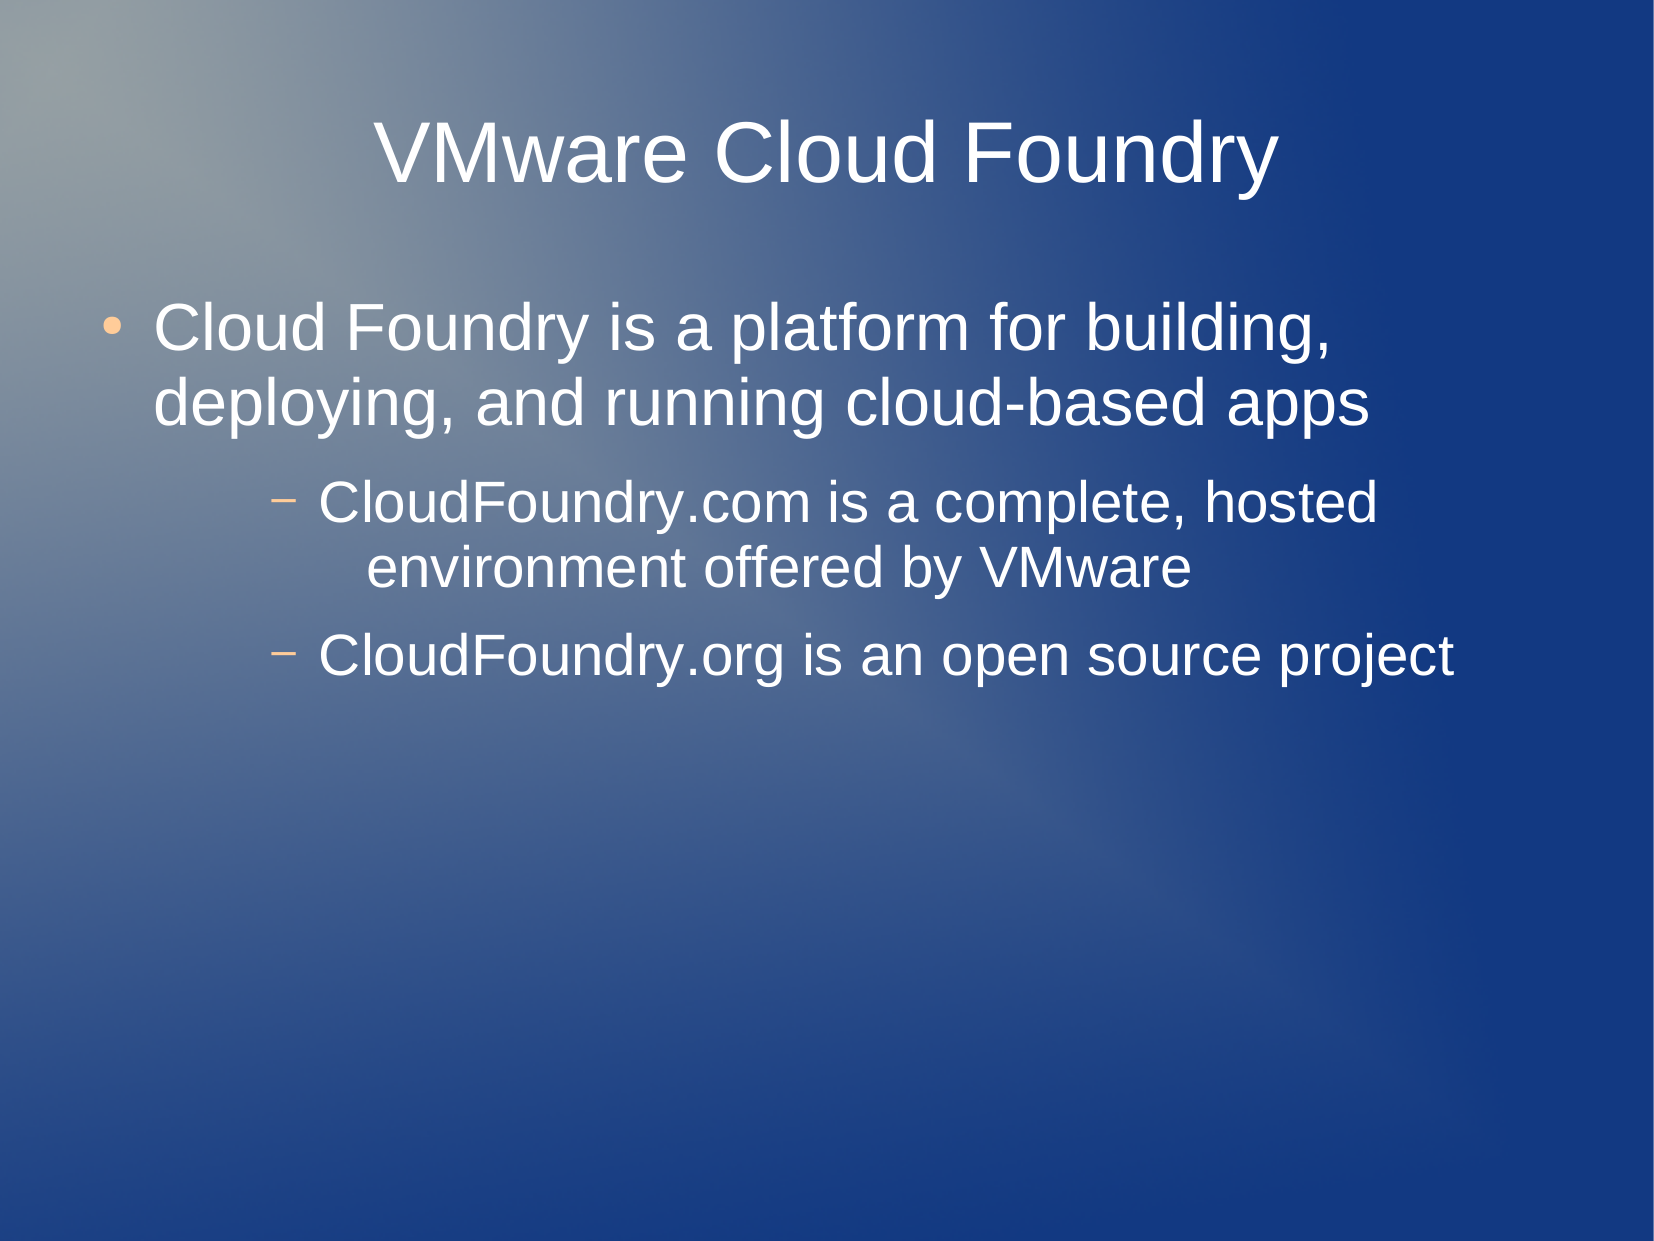

# VMware Cloud Foundry
Cloud Foundry is a platform for building, deploying, and running cloud-based apps
CloudFoundry.com is a complete, hosted environment offered by VMware
CloudFoundry.org is an open source project